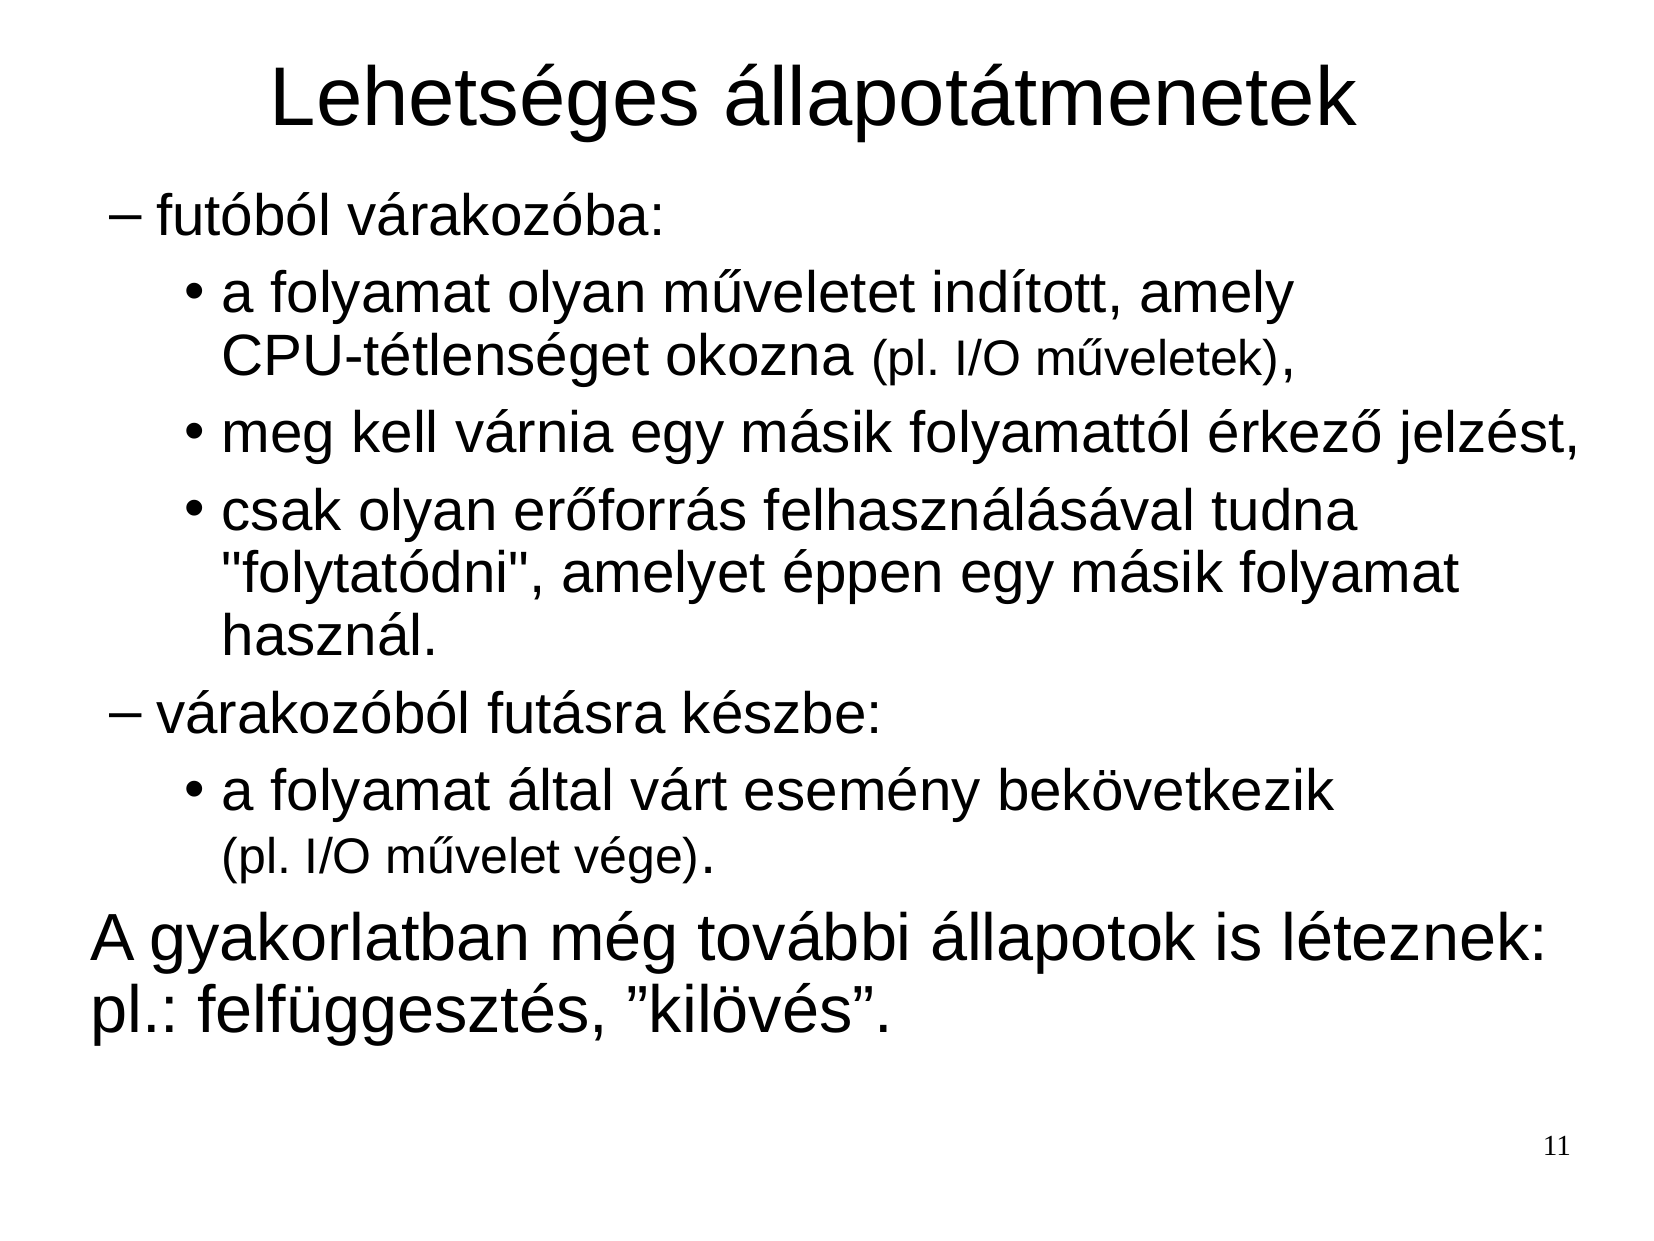

# Lehetséges állapotátmenetek
futóból várakozóba:
a folyamat olyan műveletet indított, amely
CPU-tétlenséget okozna (pl. I/O műveletek),
meg kell várnia egy másik folyamattól érkező jelzést,
csak olyan erőforrás felhasználásával tudna "folytatódni", amelyet éppen egy másik folyamat használ.
várakozóból futásra készbe:
a folyamat által várt esemény bekövetkezik
(pl. I/O művelet vége).
A gyakorlatban még további állapotok is léteznek: pl.: felfüggesztés, ”kilövés”.
11